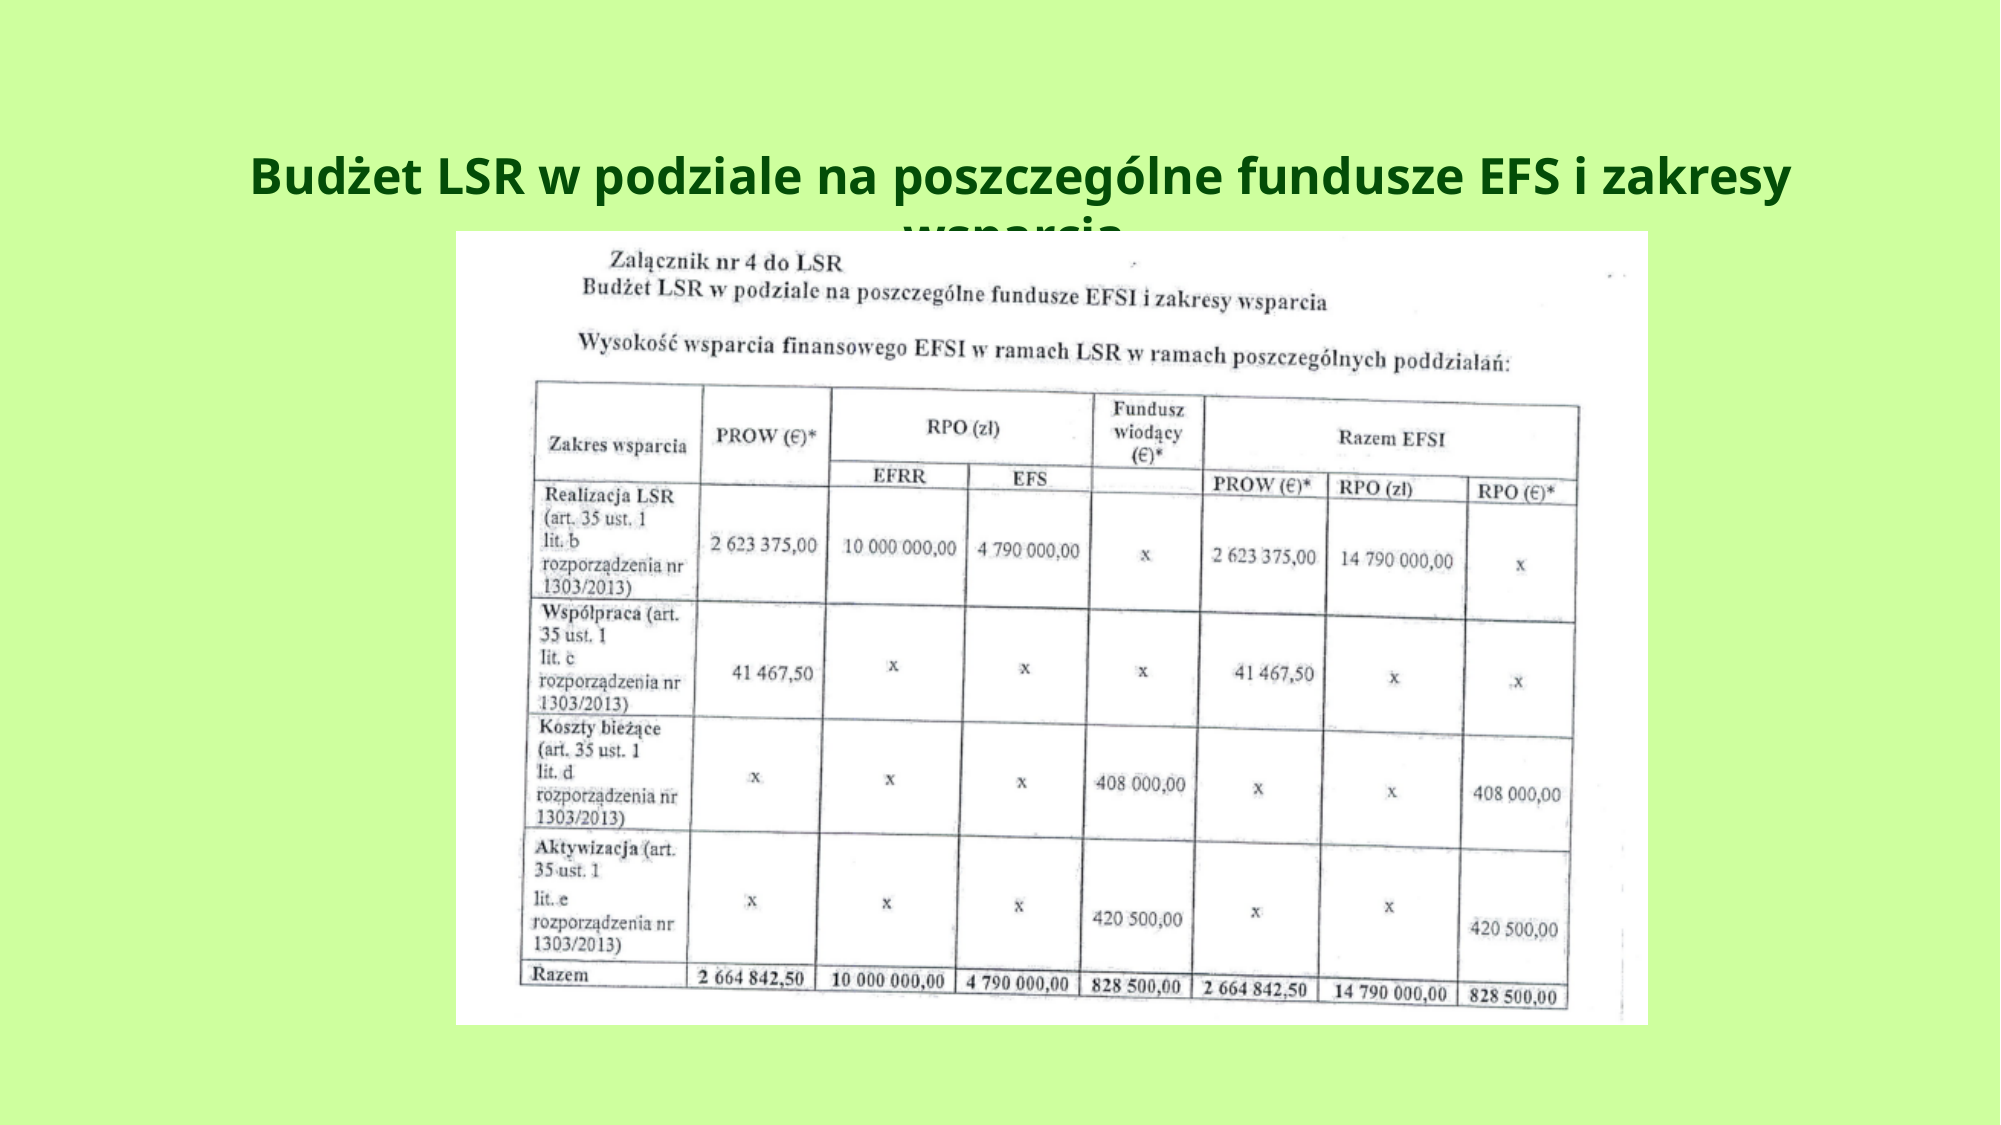

# Budżet LSR w podziale na poszczególne fundusze EFS i zakresy wsparcia